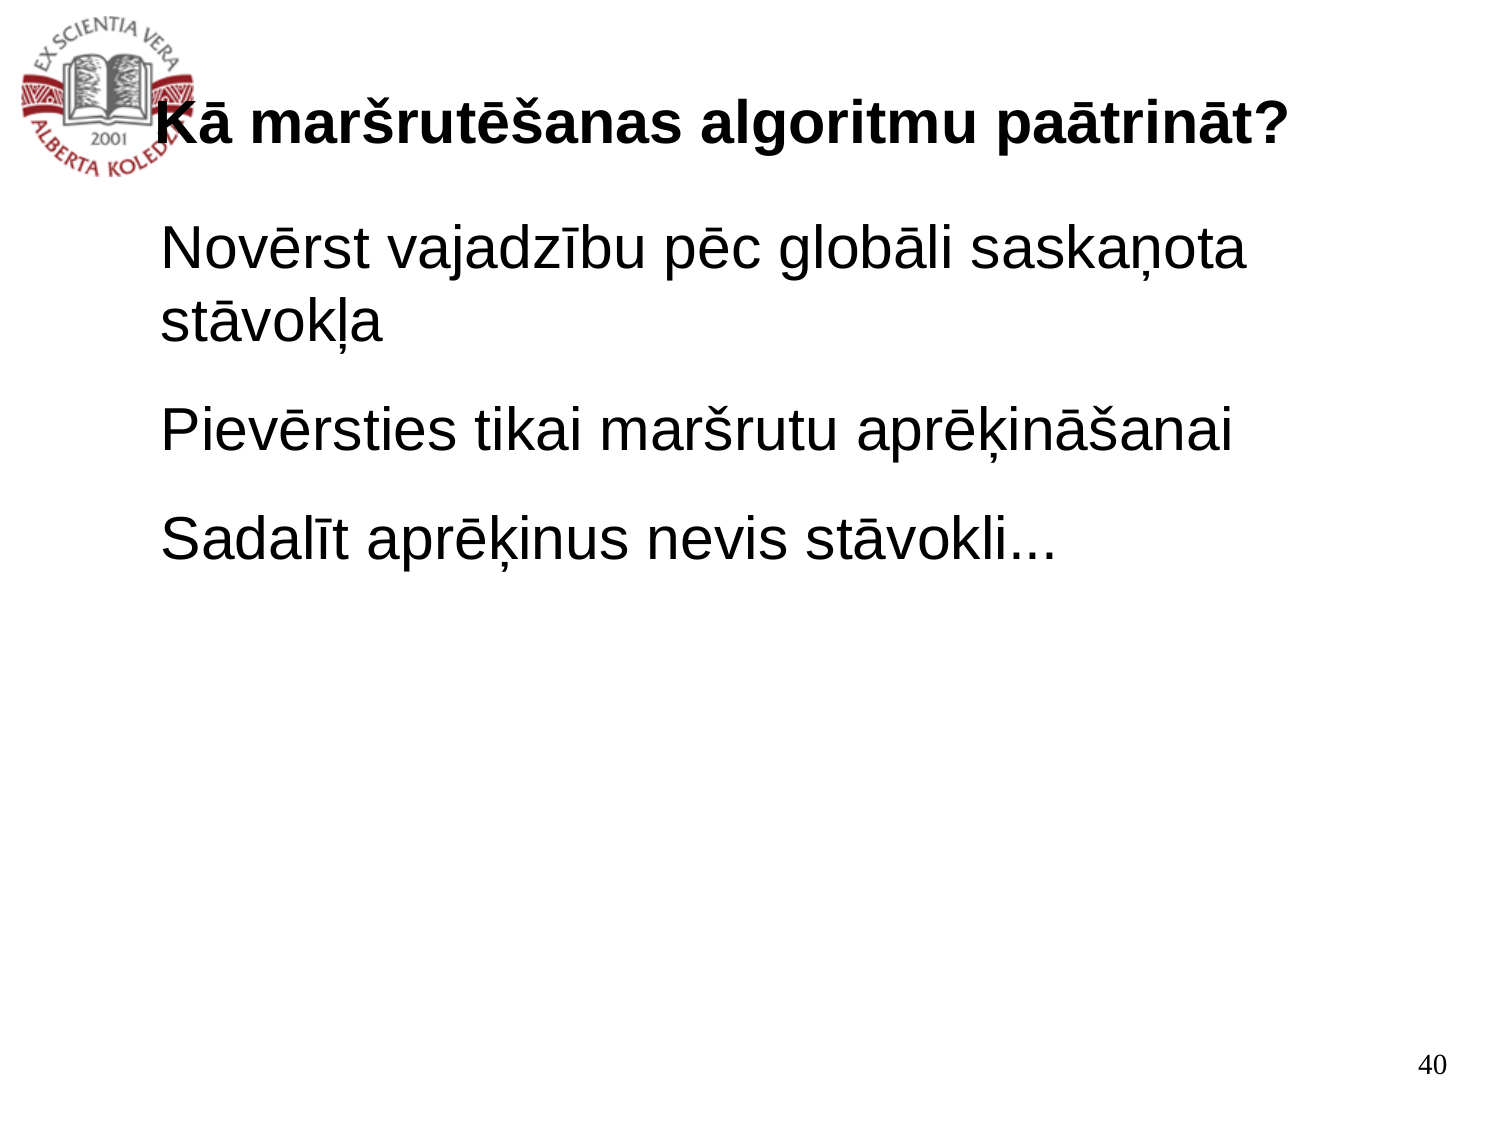

# Kā maršrutēšanas algoritmu paātrināt?
Novērst vajadzību pēc globāli saskaņota stāvokļa
Pievērsties tikai maršrutu aprēķināšanai
Sadalīt aprēķinus nevis stāvokli...